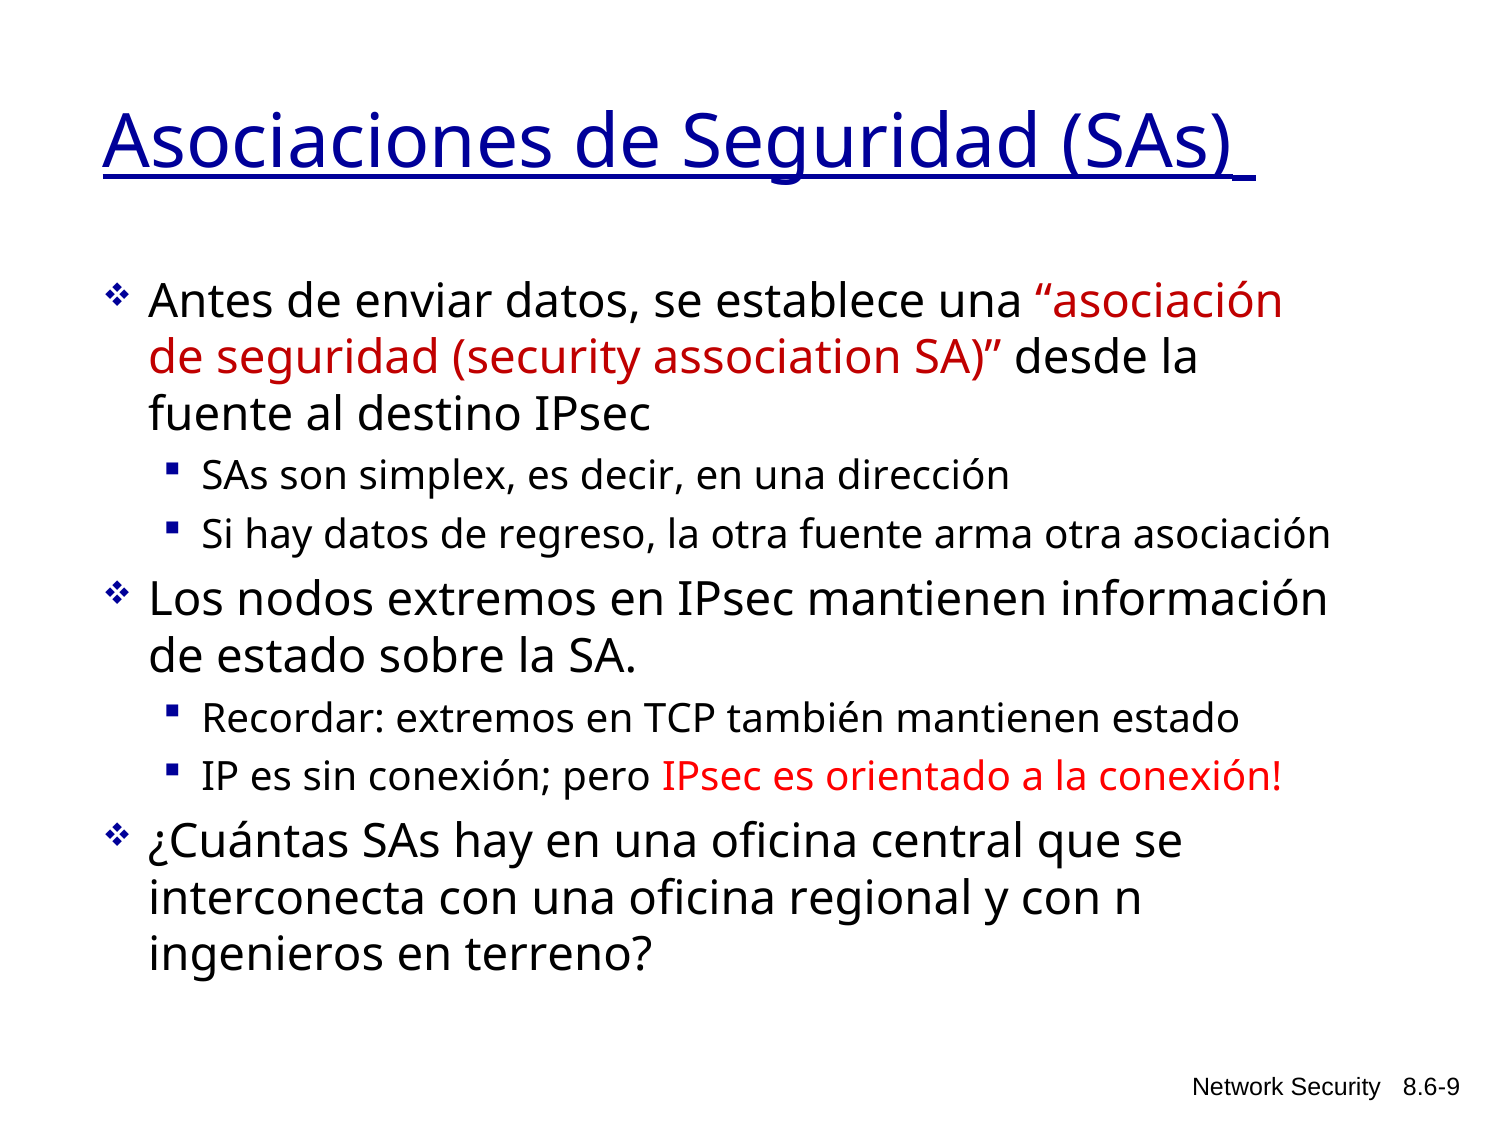

# Asociaciones de Seguridad (SAs)
Antes de enviar datos, se establece una “asociación de seguridad (security association SA)” desde la fuente al destino IPsec
SAs son simplex, es decir, en una dirección
Si hay datos de regreso, la otra fuente arma otra asociación
Los nodos extremos en IPsec mantienen información de estado sobre la SA.
Recordar: extremos en TCP también mantienen estado
IP es sin conexión; pero IPsec es orientado a la conexión!
¿Cuántas SAs hay en una oficina central que se interconecta con una oficina regional y con n ingenieros en terreno?
Network Security